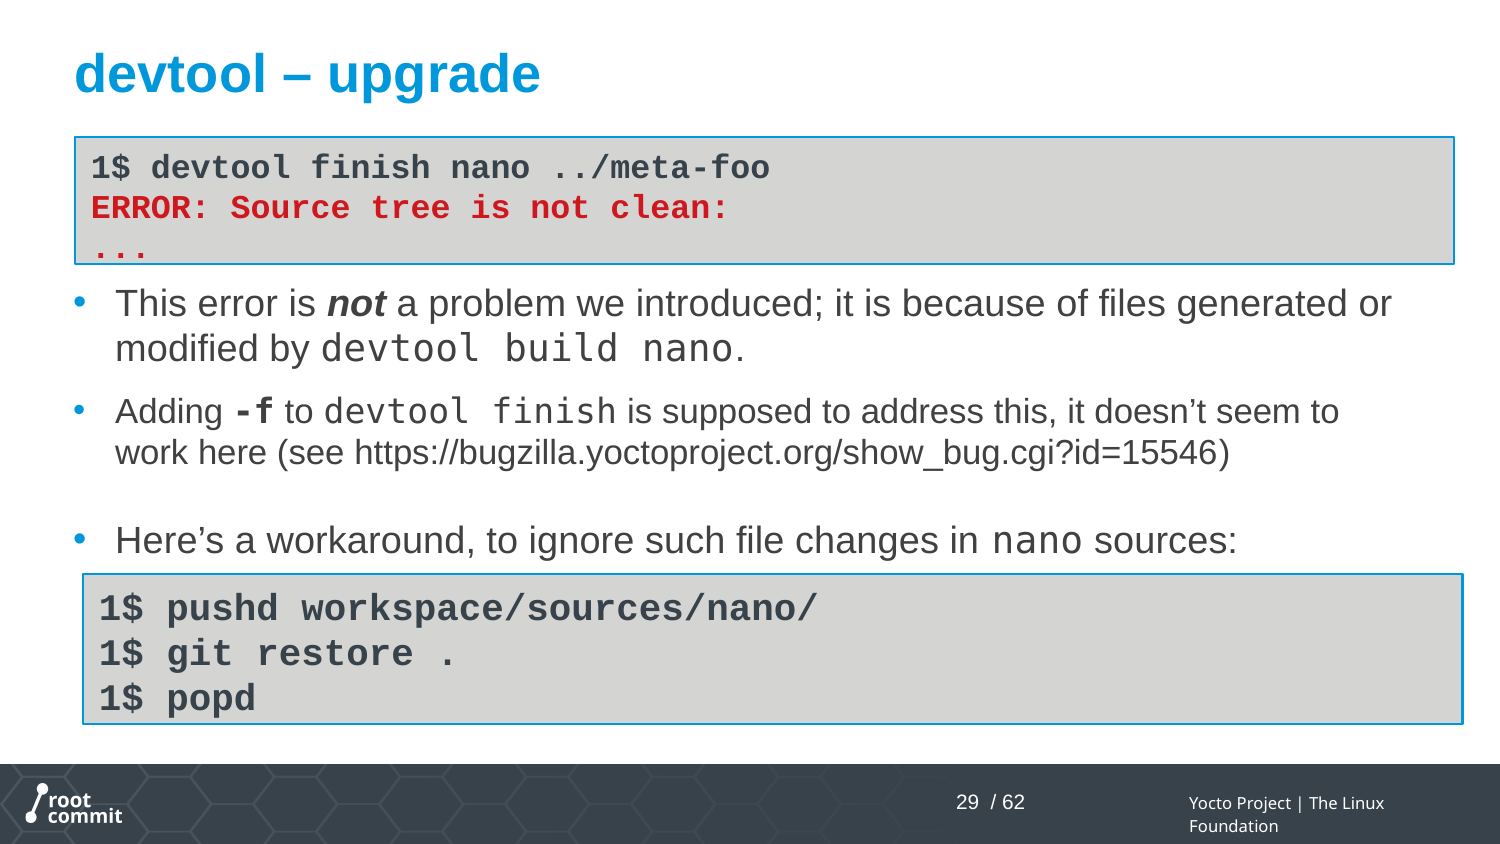

devtool – upgrade
1$ devtool finish nano ../meta-foo
ERROR: Source tree is not clean:
...
This error is not a problem we introduced; it is because of files generated or modified by devtool build nano.
Adding -f to devtool finish is supposed to address this, it doesn’t seem to work here (see https://bugzilla.yoctoproject.org/show_bug.cgi?id=15546)
Here’s a workaround, to ignore such file changes in nano sources:
1$ pushd workspace/sources/nano/
1$ git restore .
1$ popd